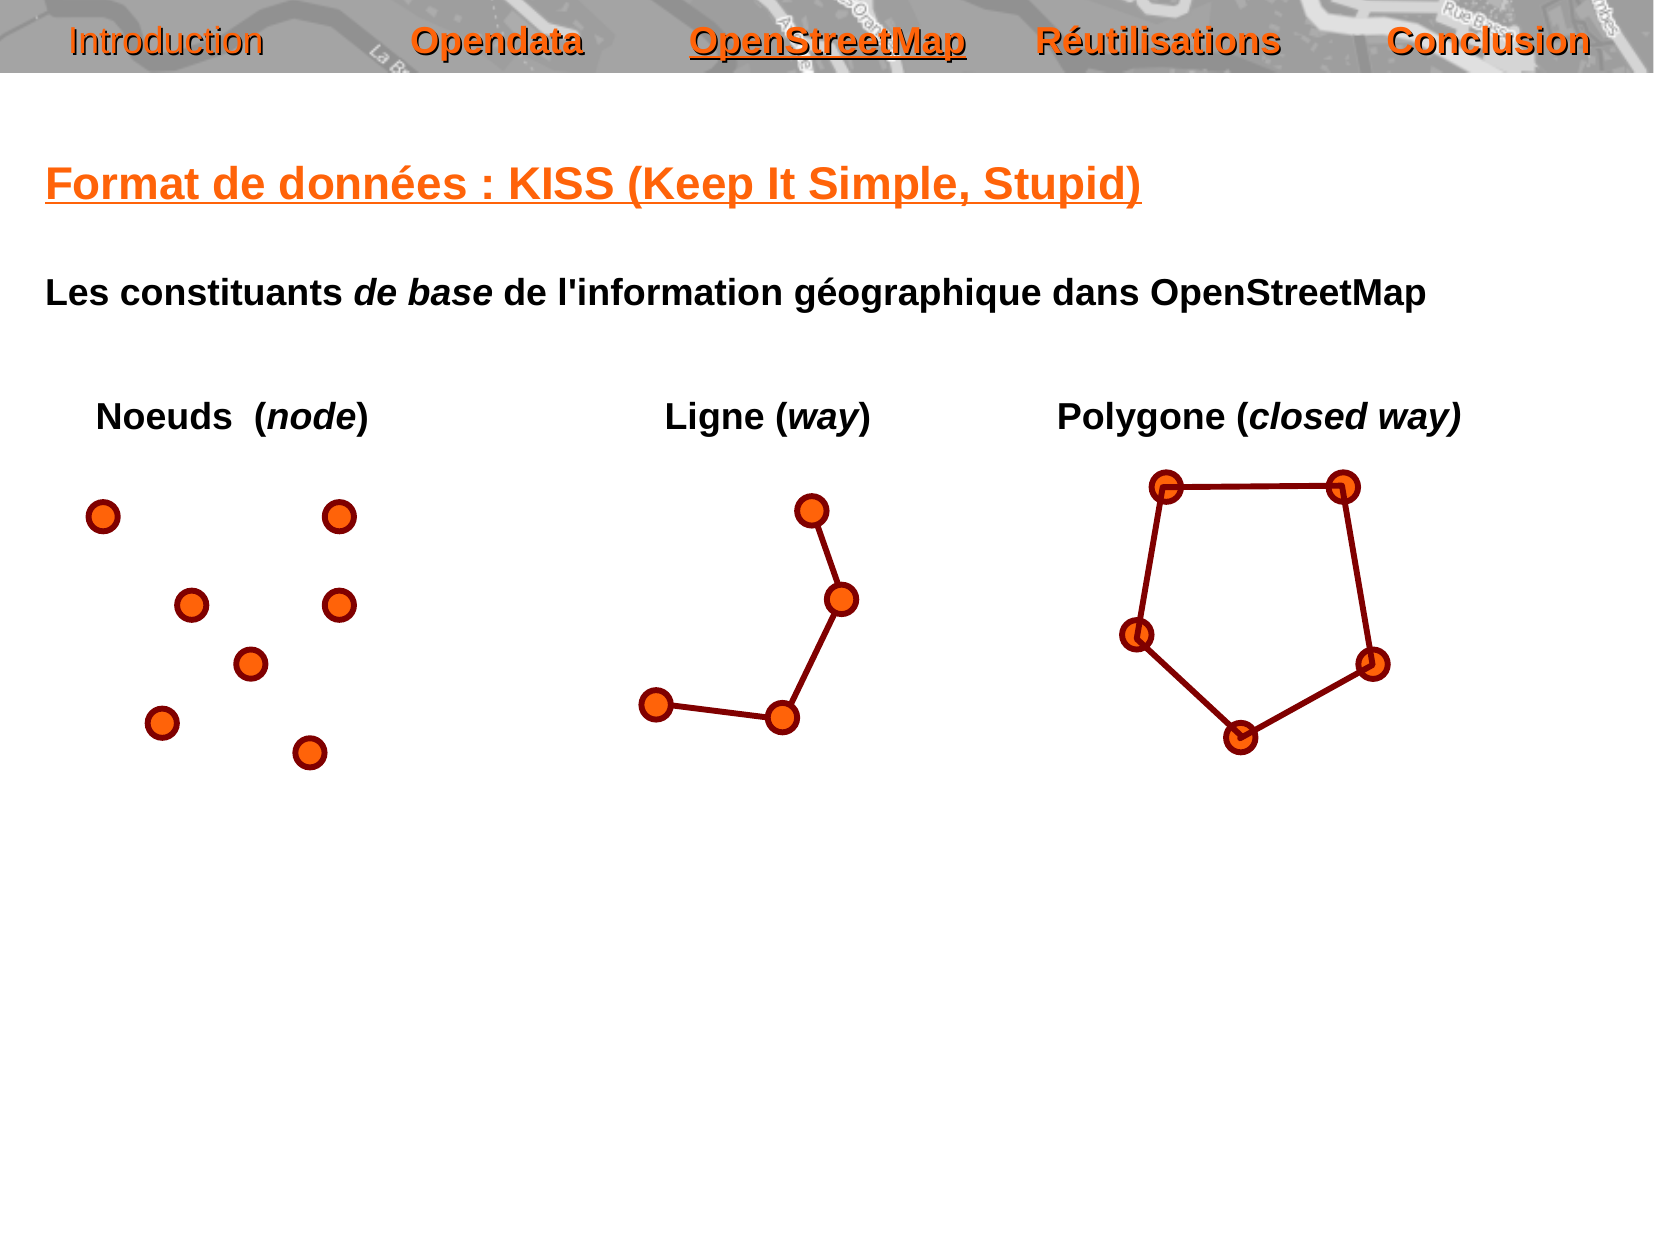

| Introduction | Opendata | OpenStreetMap | Réutilisations | Conclusion |
| --- | --- | --- | --- | --- |
Format de données : KISS (Keep It Simple, Stupid)
Les constituants de base de l'information géographique dans OpenStreetMap
Noeuds (node)
Ligne (way)
Polygone (closed way)